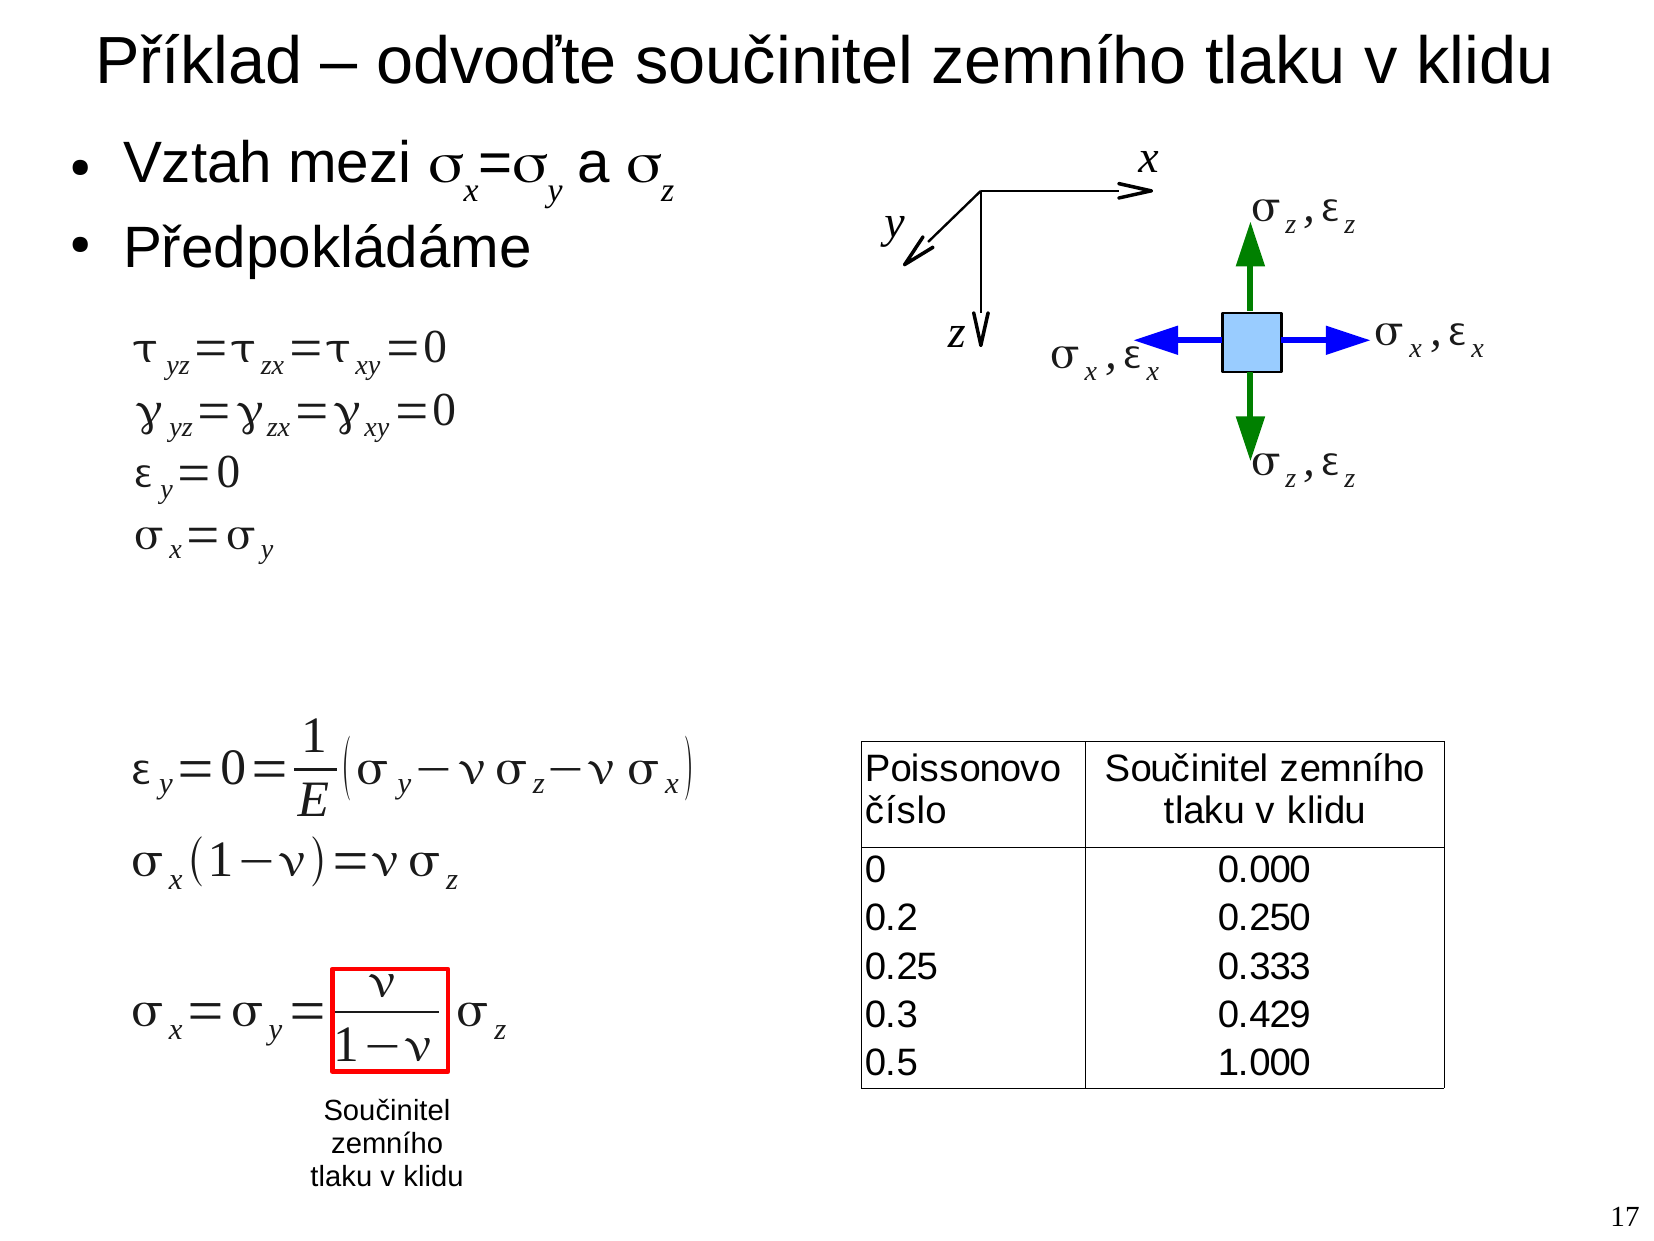

# Příklad – odvoďte součinitel zemního tlaku v klidu
x
Vztah mezi sx=sy a sz
Předpokládáme
y
z
Součinitel zemního tlaku v klidu
17